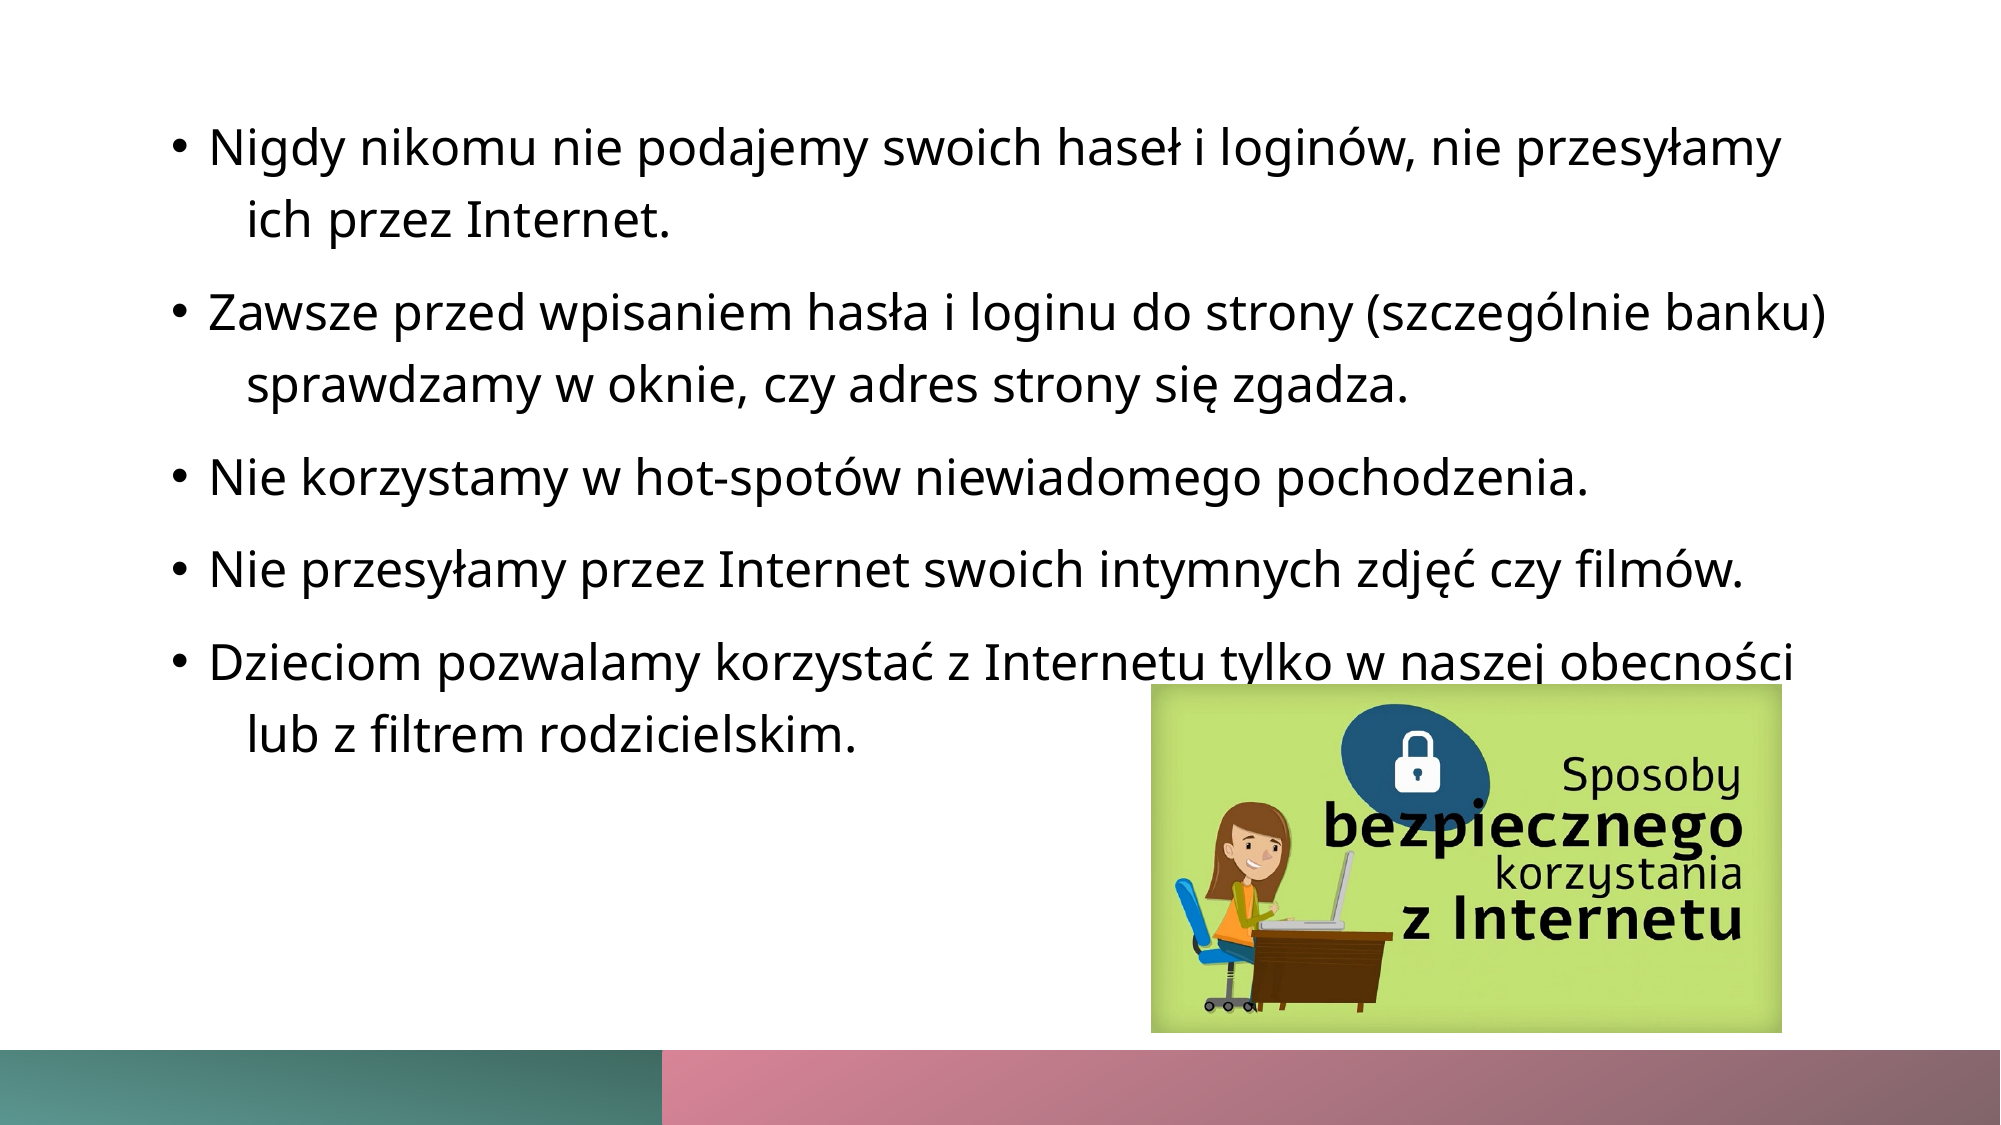

# Nigdy nikomu nie podajemy swoich haseł i loginów, nie przesyłamy ich przez Internet.
Zawsze przed wpisaniem hasła i loginu do strony (szczególnie banku) sprawdzamy w oknie, czy adres strony się zgadza.
Nie korzystamy w hot-spotów niewiadomego pochodzenia.
Nie przesyłamy przez Internet swoich intymnych zdjęć czy filmów.
Dzieciom pozwalamy korzystać z Internetu tylko w naszej obecności lub z filtrem rodzicielskim.